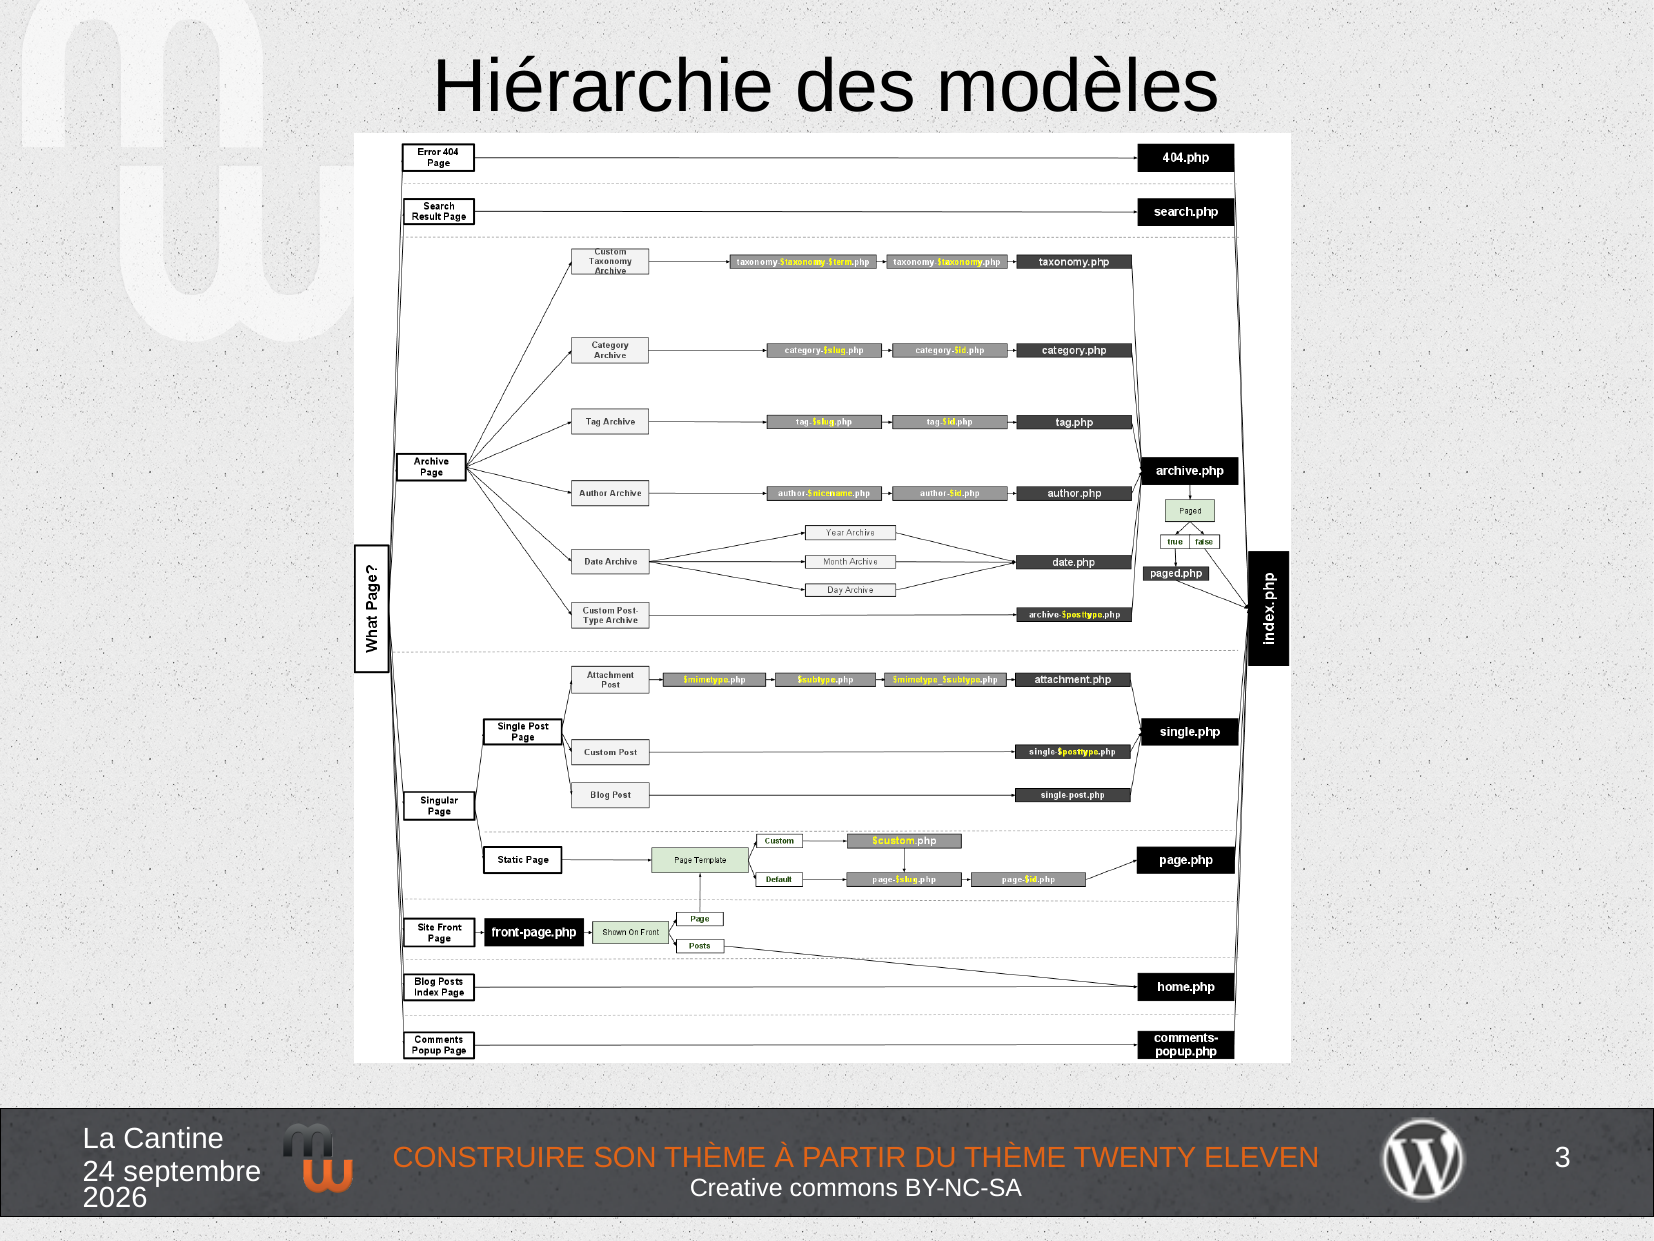

# Hiérarchie des modèles
CONSTRUIRE SON THÈME À PARTIR DU THÈME TWENTY ELEVEN
3